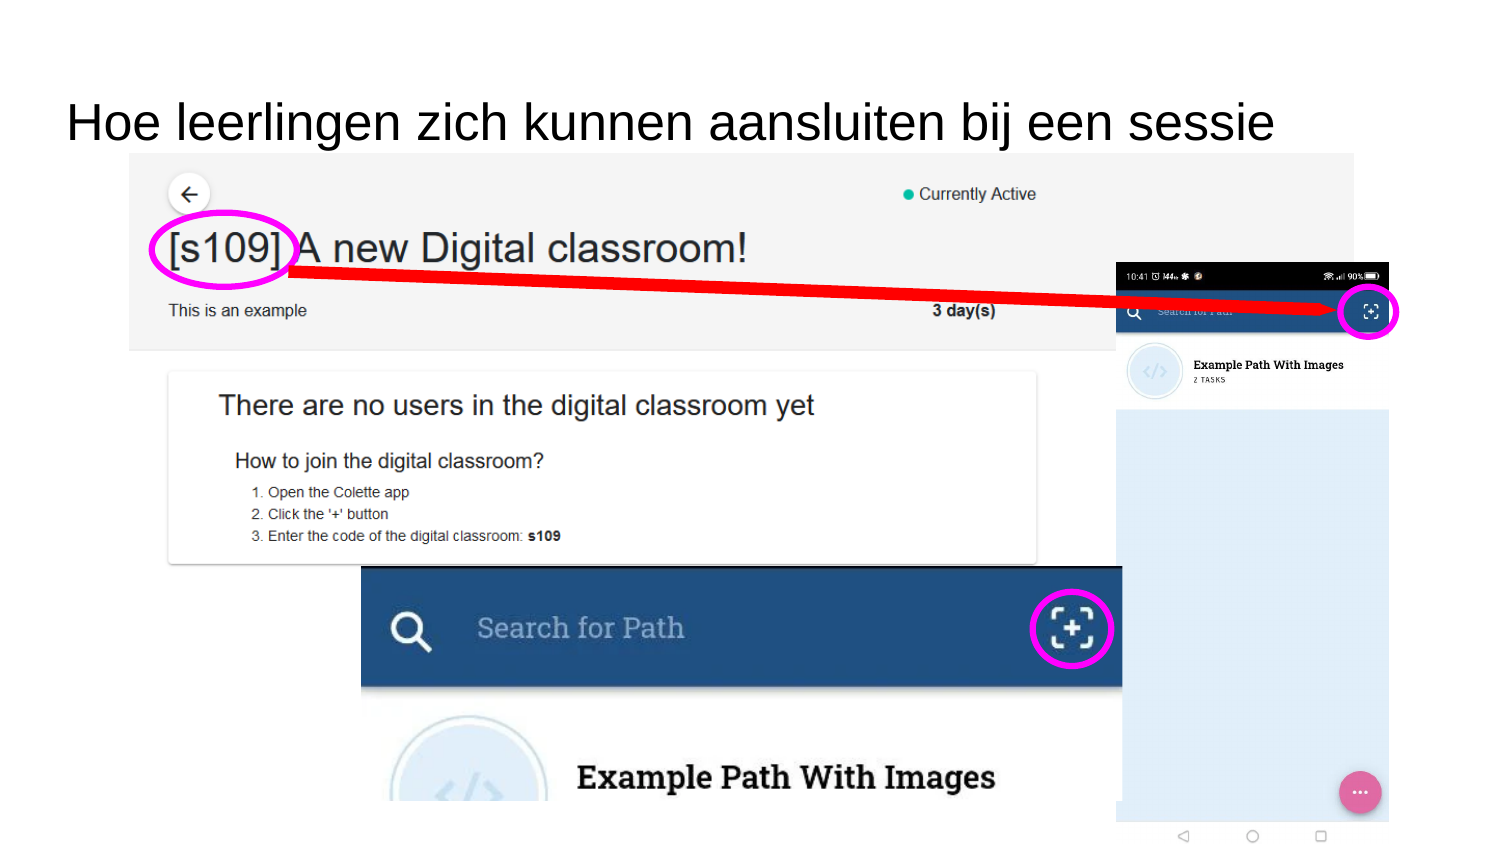

# Hoe leerlingen zich kunnen aansluiten bij een sessie